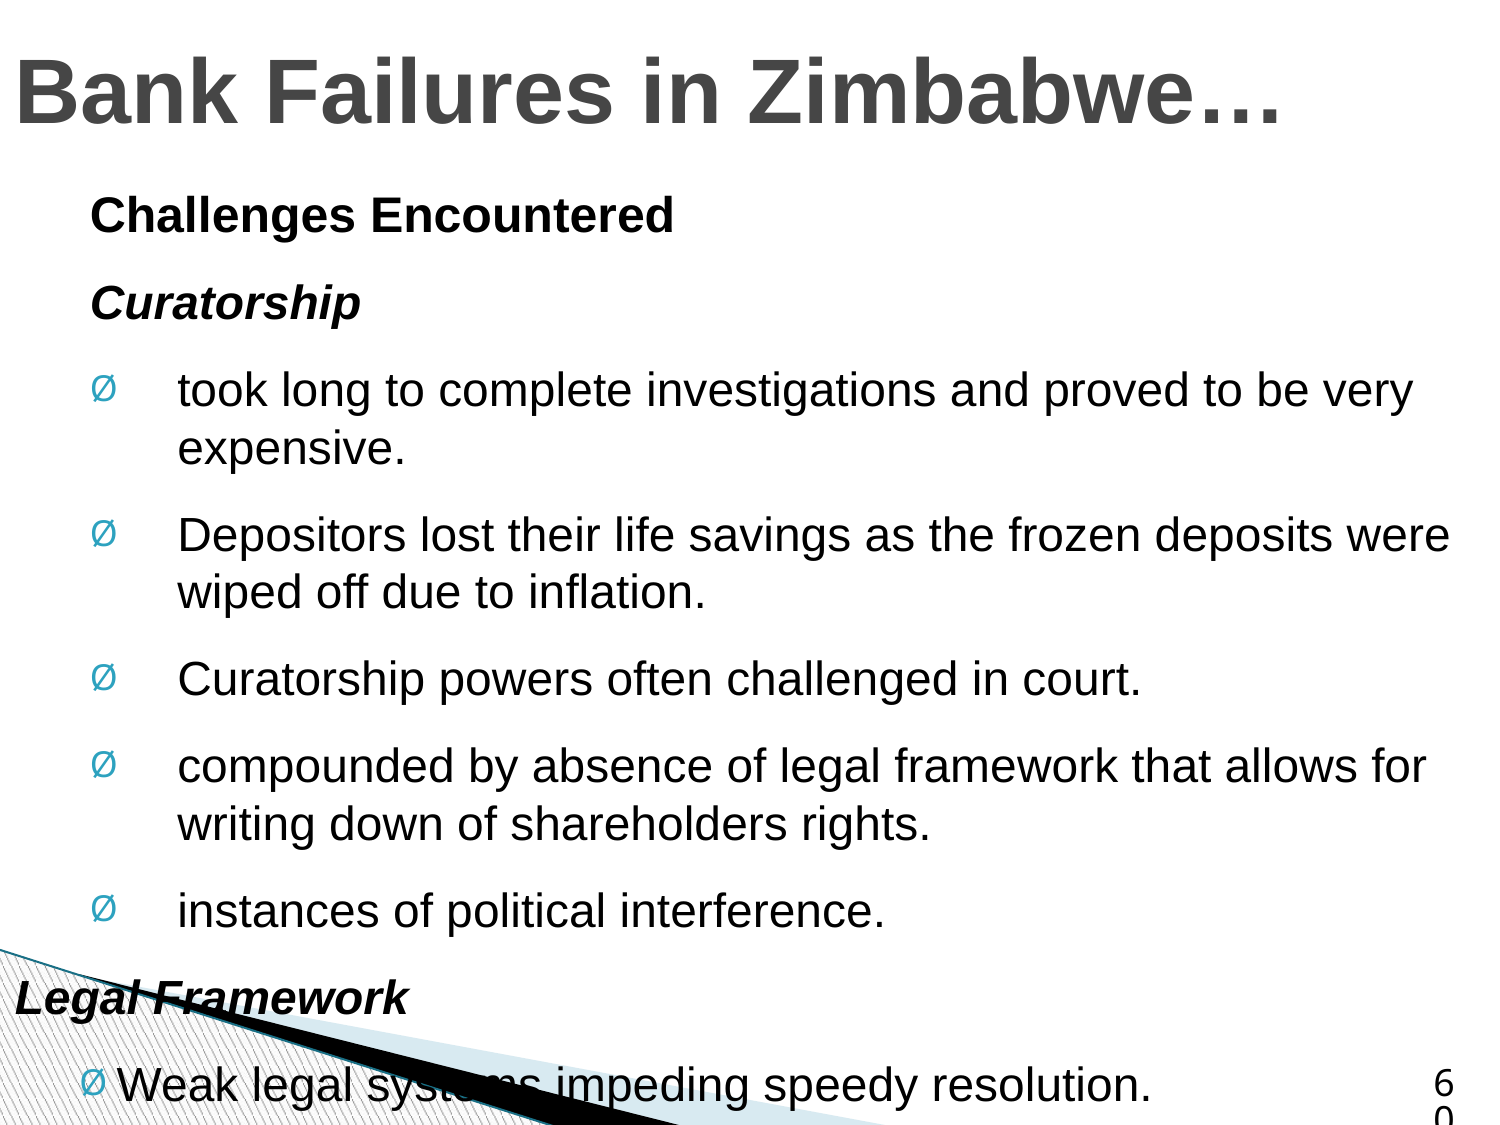

Bank Failures in Zimbabwe…
# Challenges Encountered
Curatorship
took long to complete investigations and proved to be very expensive.
Depositors lost their life savings as the frozen deposits were wiped off due to inflation.
Curatorship powers often challenged in court.
compounded by absence of legal framework that allows for writing down of shareholders rights.
instances of political interference.
Legal Framework
Weak legal systems impeding speedy resolution.
Delays in the judicial system in terms of appointment of liquidator.
Appeal process.